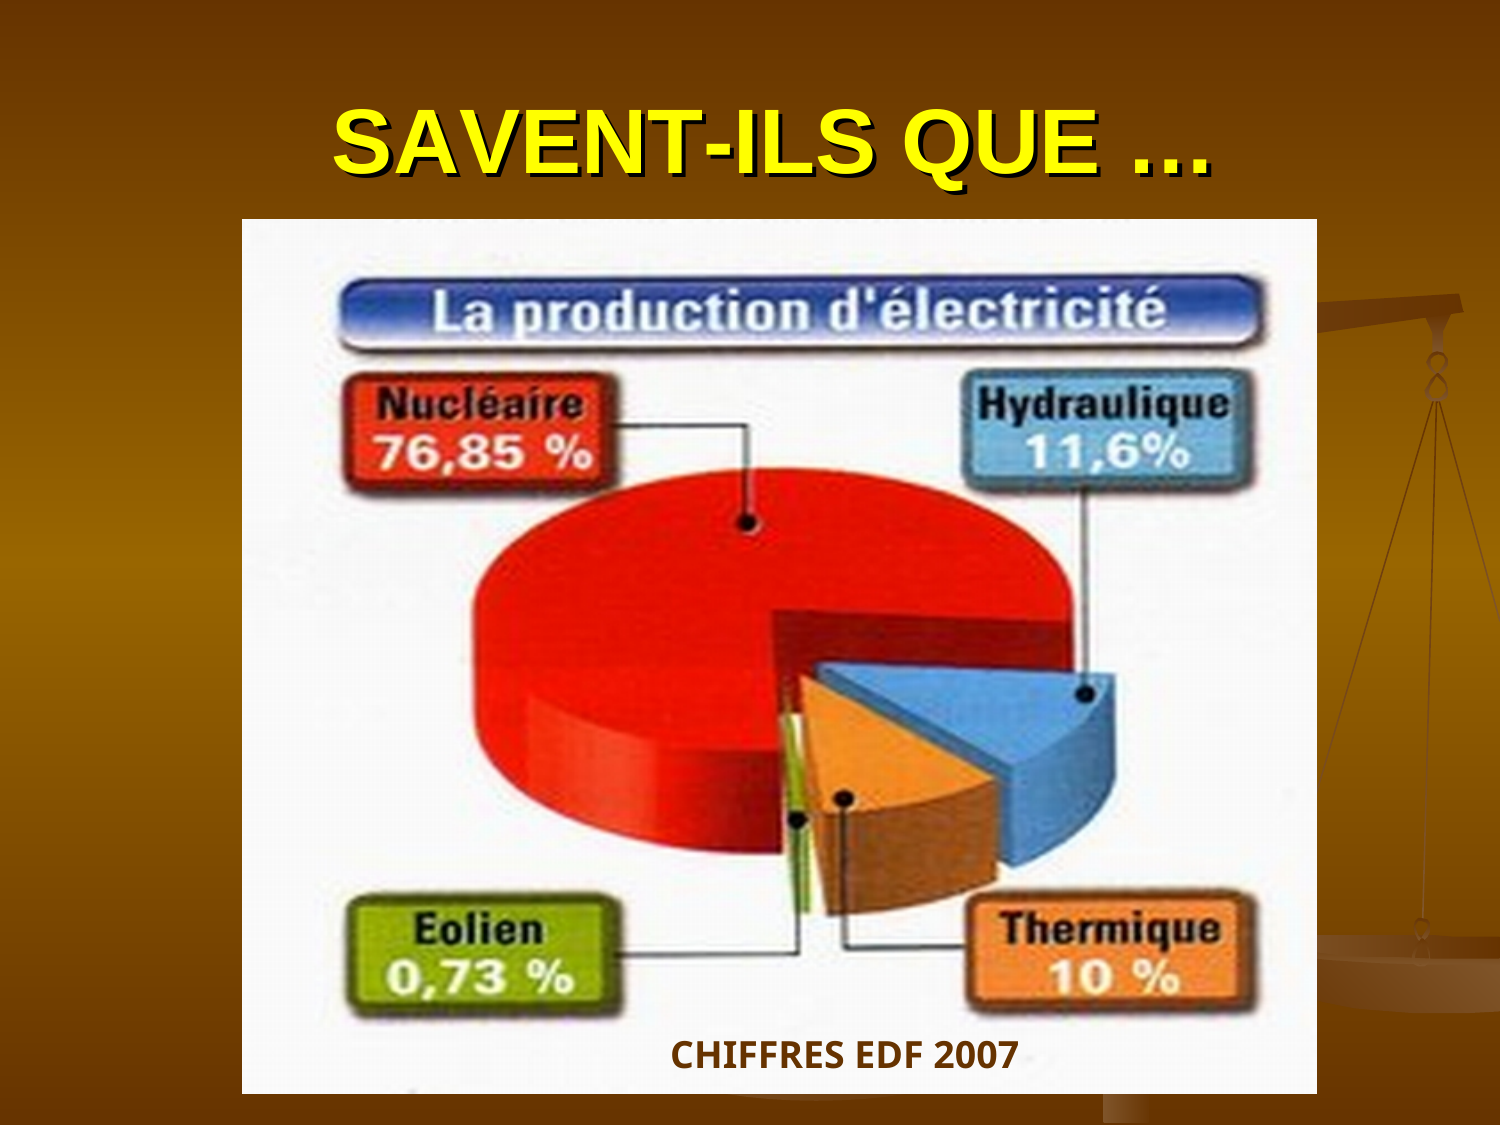

# SAVENT-ILS QUE …
CHIFFRES EDF 2007